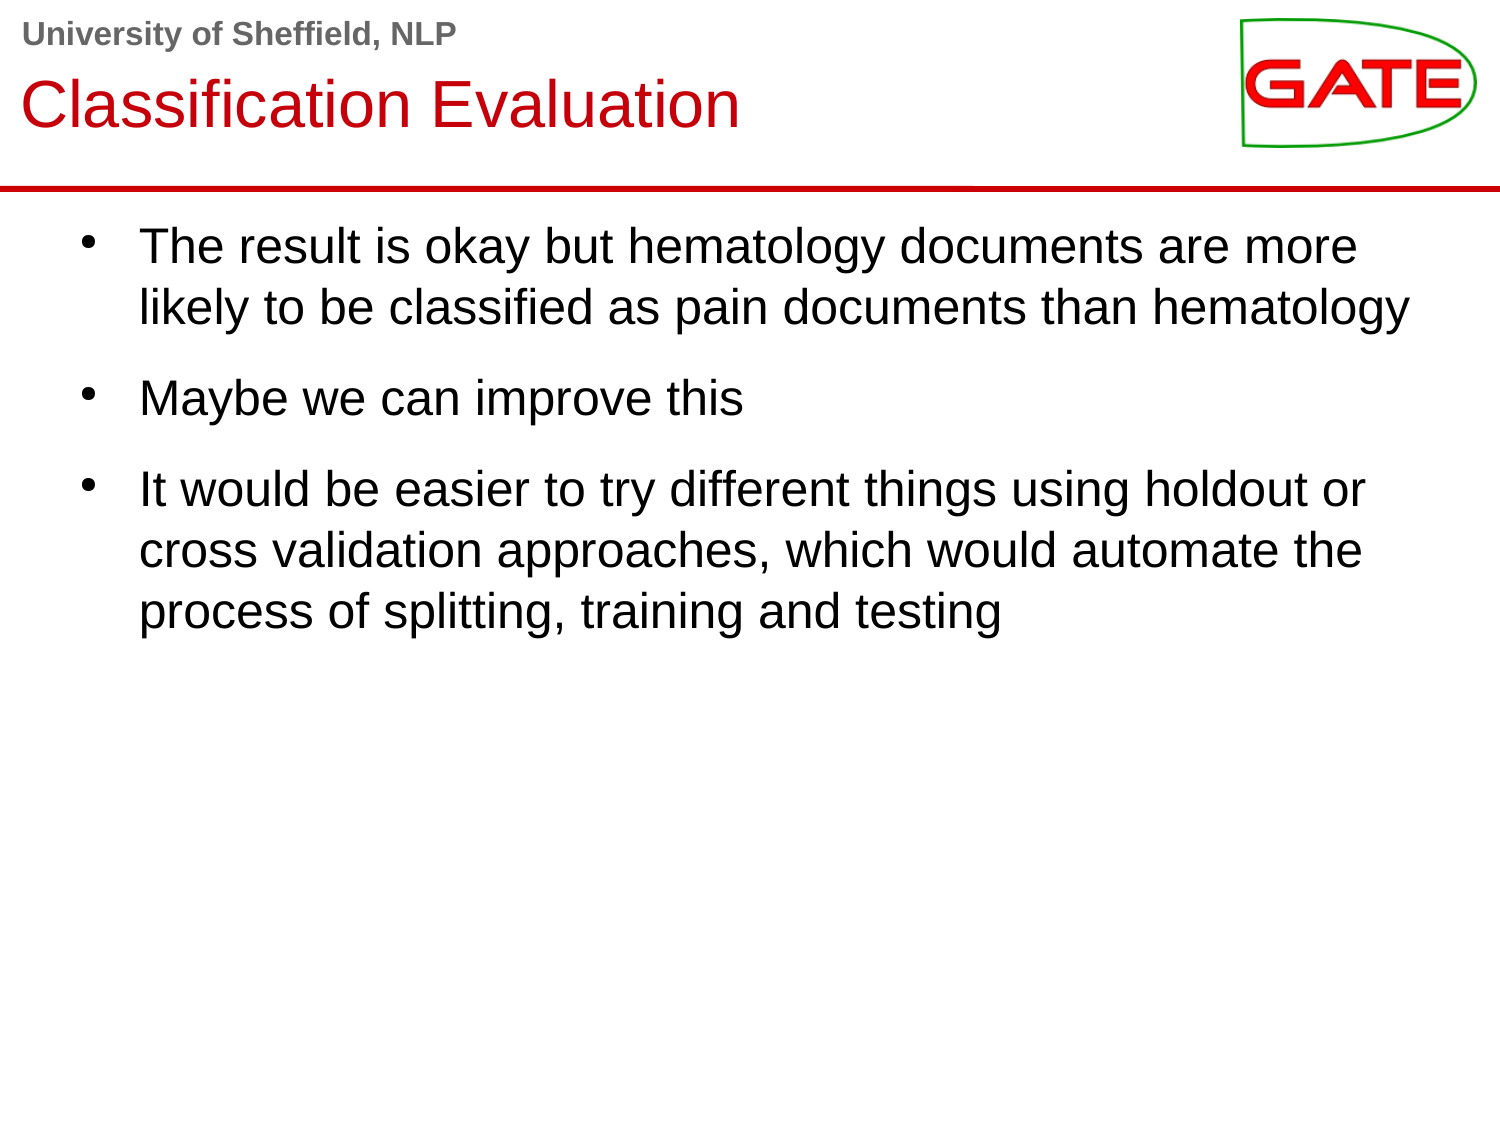

# Classification Evaluation
The result is okay but hematology documents are more likely to be classified as pain documents than hematology
Maybe we can improve this
It would be easier to try different things using holdout or cross validation approaches, which would automate the process of splitting, training and testing